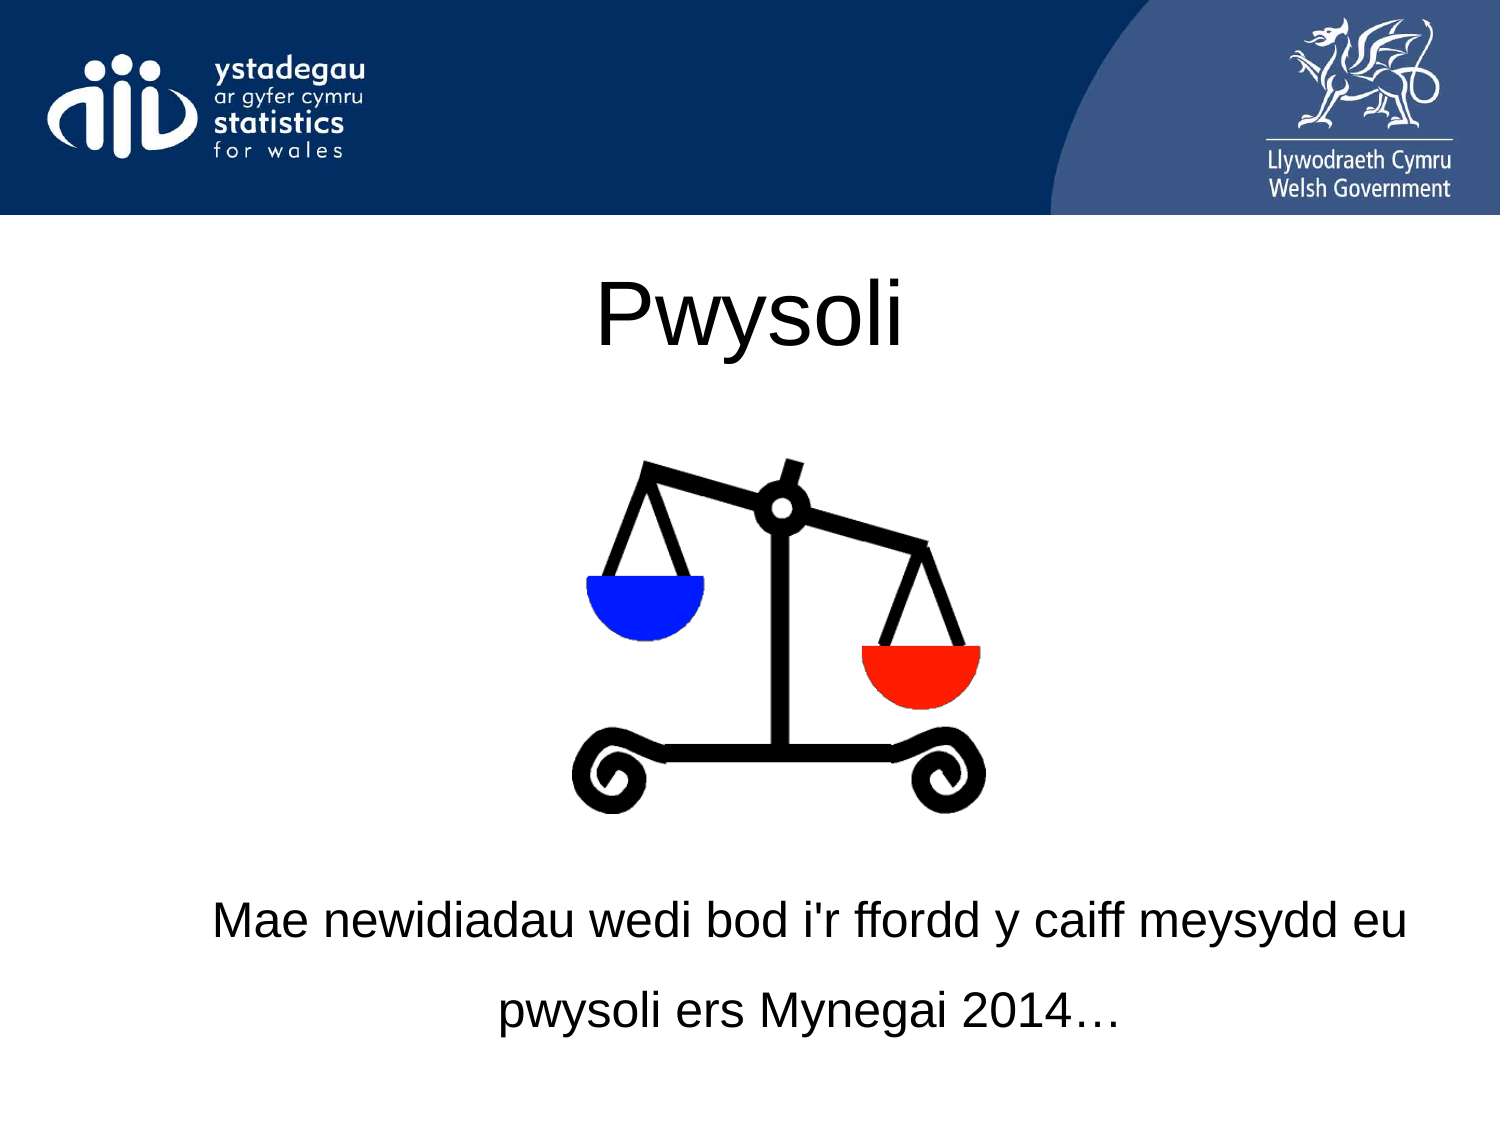

# Pwysoli
Mae newidiadau wedi bod i'r ffordd y caiff meysydd eu pwysoli ers Mynegai 2014…